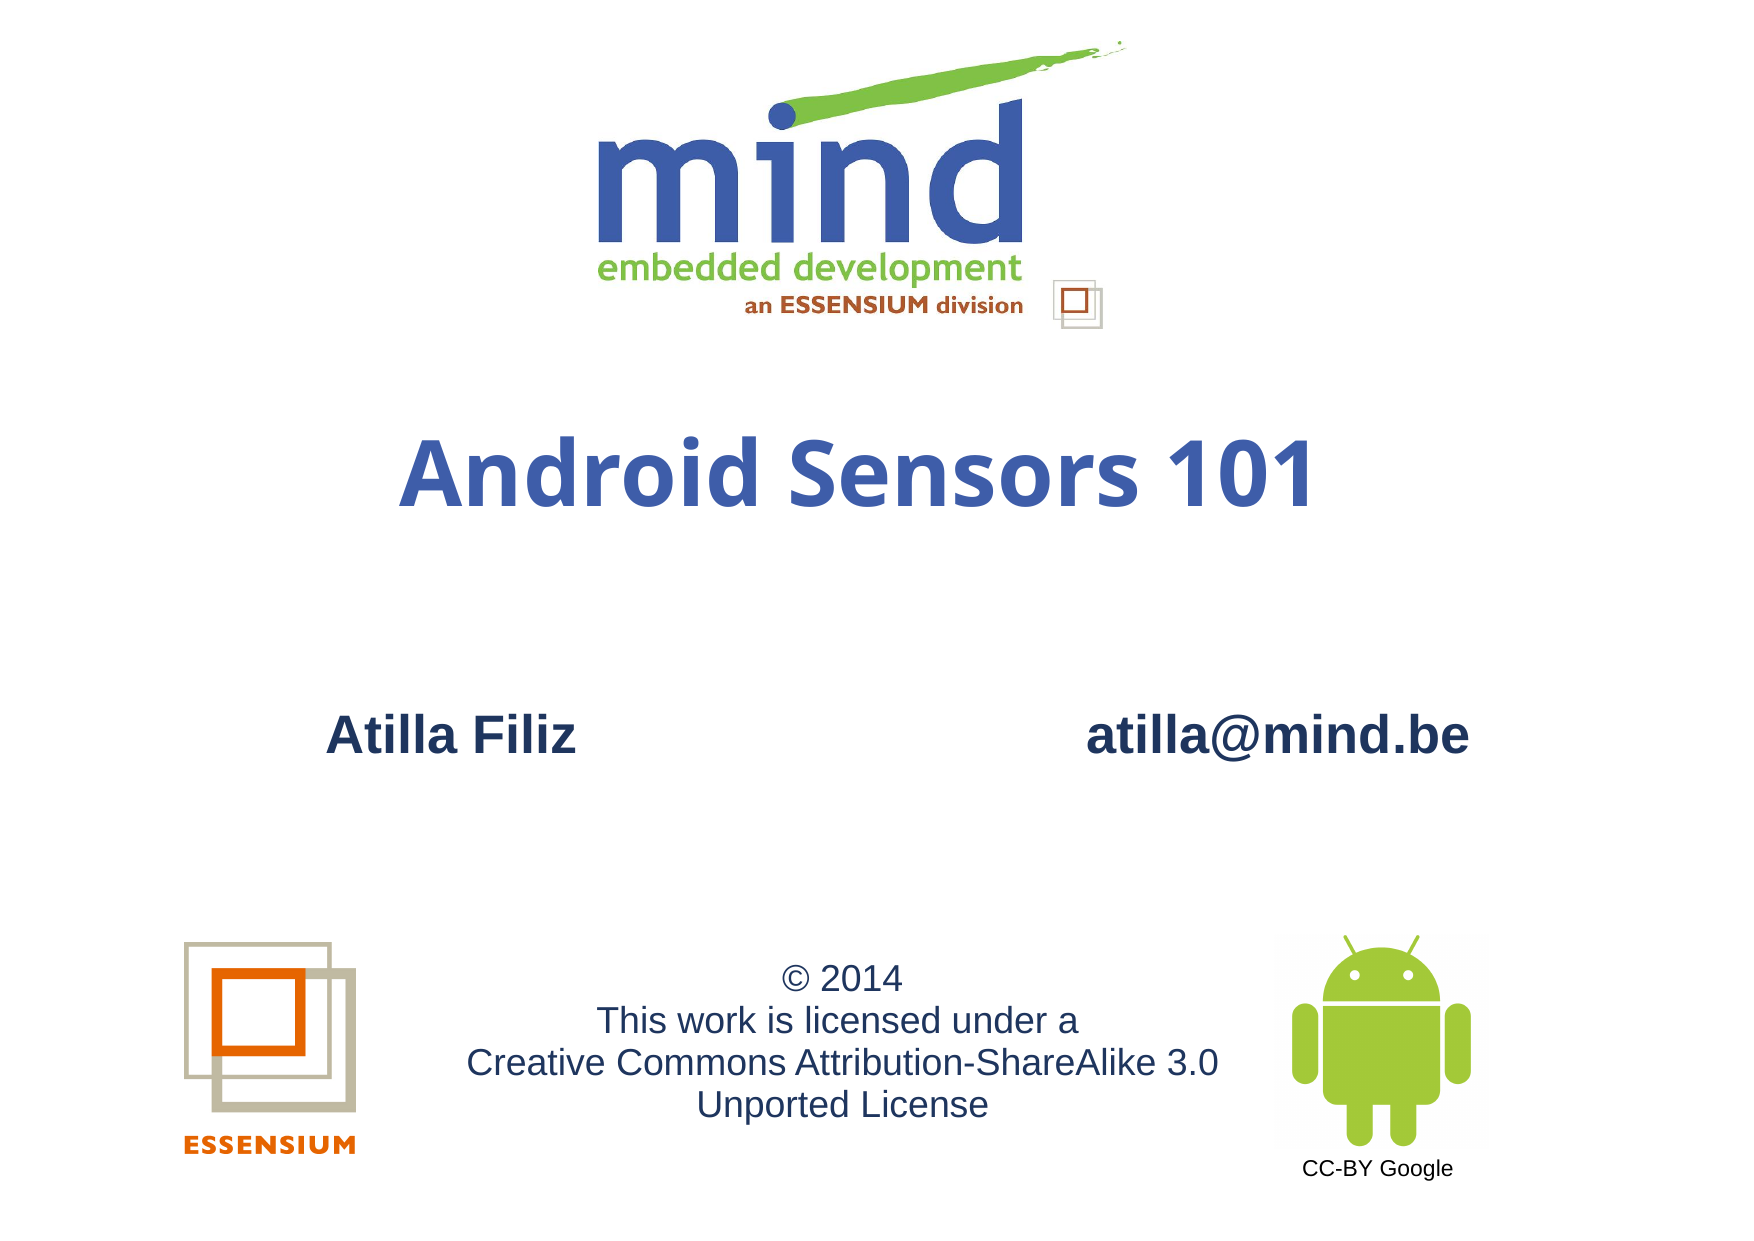

Android Sensors 101
	Atilla Filiz	atilla@mind.be
© 2014
This work is licensed under a
Creative Commons Attribution-ShareAlike 3.0 Unported License
CC-BY Google